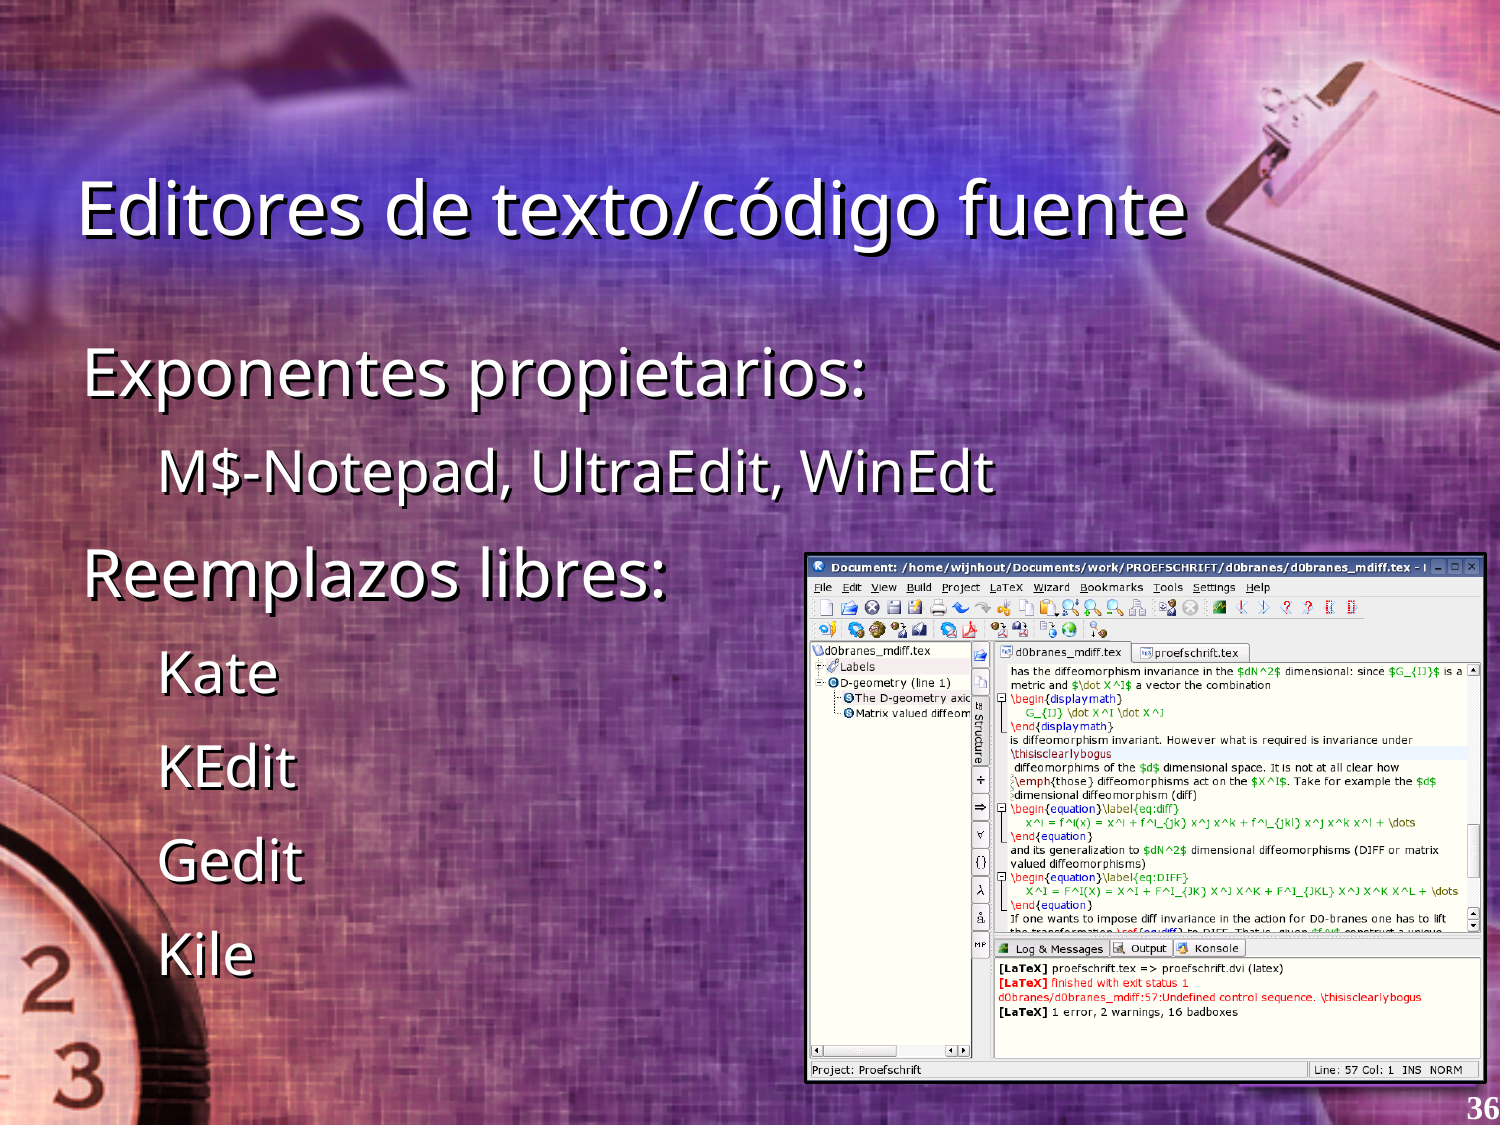

# Editores de texto/código fuente
Exponentes propietarios:
M$-Notepad, UltraEdit, WinEdt
Reemplazos libres:
Kate
KEdit
Gedit
Kile
36